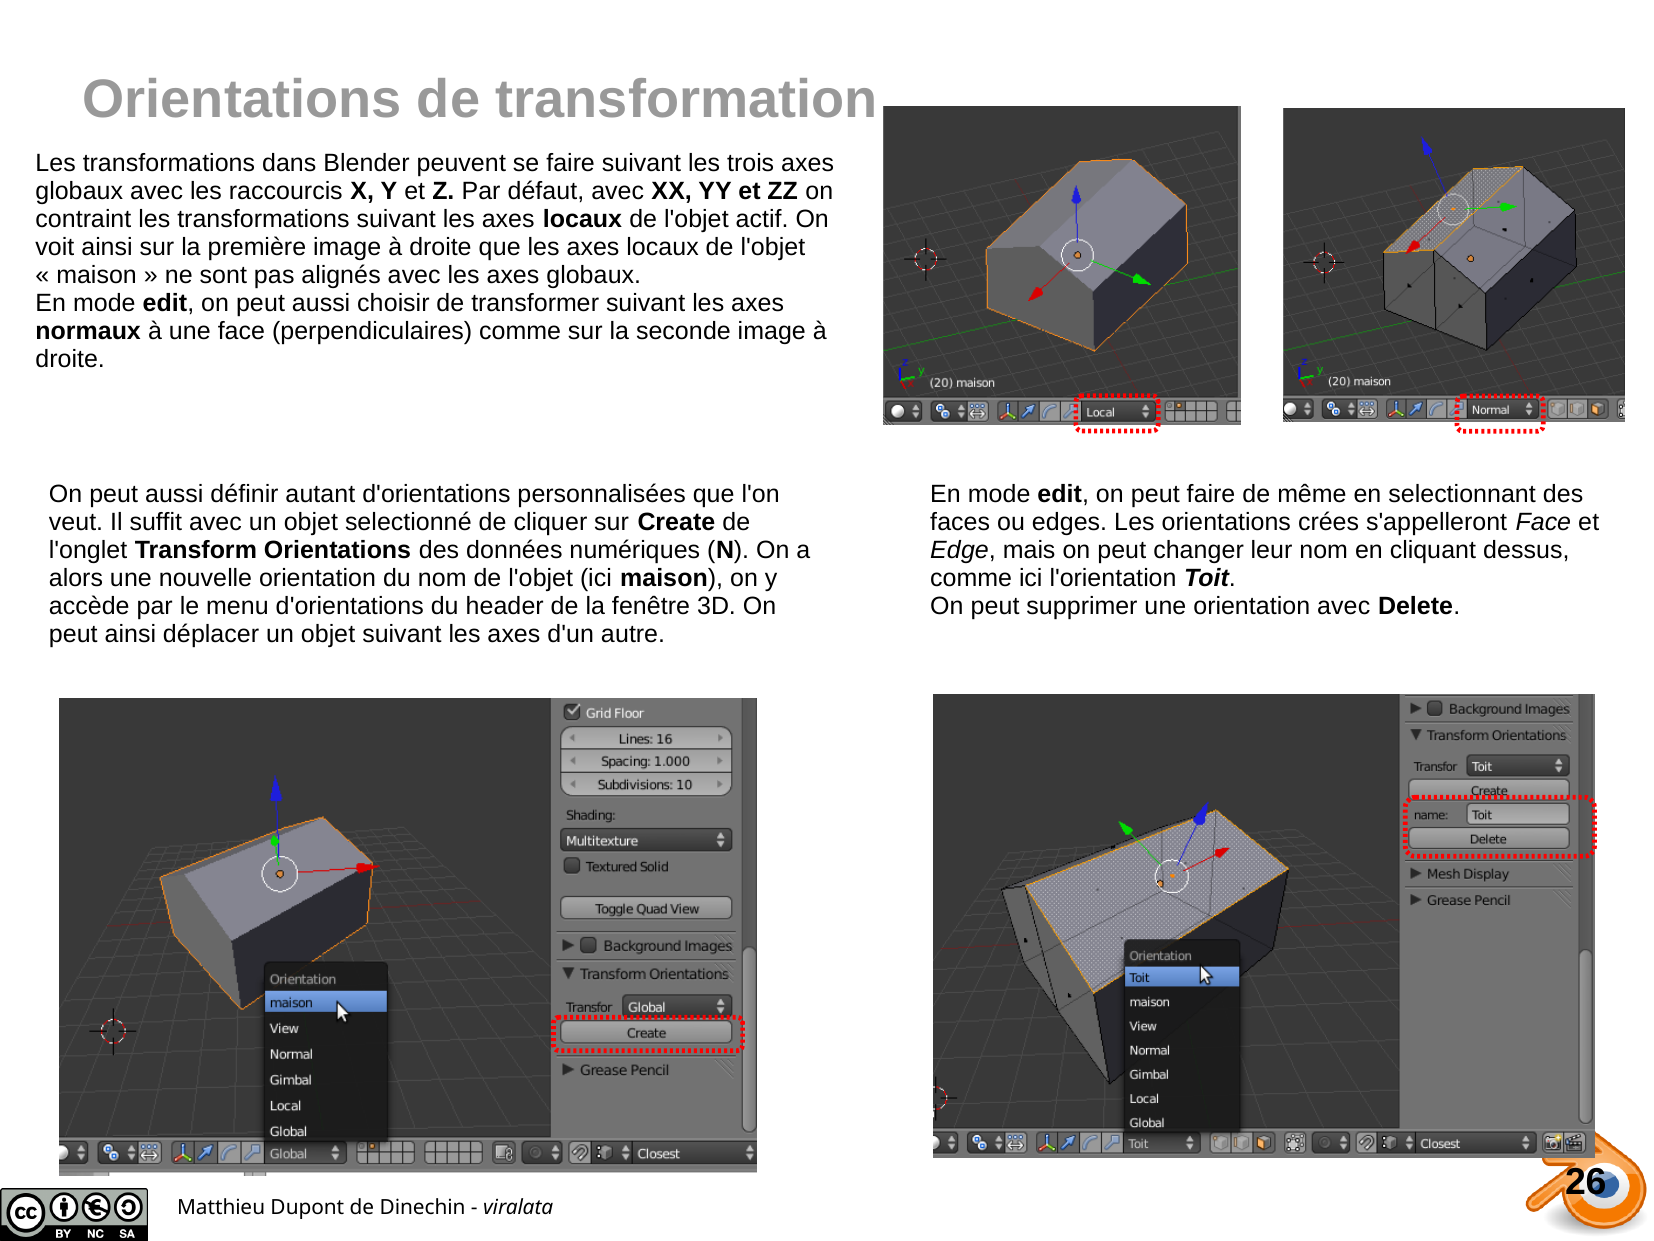

# Orientations de transformation
Les transformations dans Blender peuvent se faire suivant les trois axes globaux avec les raccourcis X, Y et Z. Par défaut, avec XX, YY et ZZ on contraint les transformations suivant les axes locaux de l'objet actif. On voit ainsi sur la première image à droite que les axes locaux de l'objet « maison » ne sont pas alignés avec les axes globaux.
En mode edit, on peut aussi choisir de transformer suivant les axes normaux à une face (perpendiculaires) comme sur la seconde image à droite.
On peut aussi définir autant d'orientations personnalisées que l'on veut. Il suffit avec un objet selectionné de cliquer sur Create de l'onglet Transform Orientations des données numériques (N). On a alors une nouvelle orientation du nom de l'objet (ici maison), on y accède par le menu d'orientations du header de la fenêtre 3D. On peut ainsi déplacer un objet suivant les axes d'un autre.
En mode edit, on peut faire de même en selectionnant des faces ou edges. Les orientations crées s'appelleront Face et Edge, mais on peut changer leur nom en cliquant dessus, comme ici l'orientation Toit.
On peut supprimer une orientation avec Delete.
26
Cours Blender Mars 2010